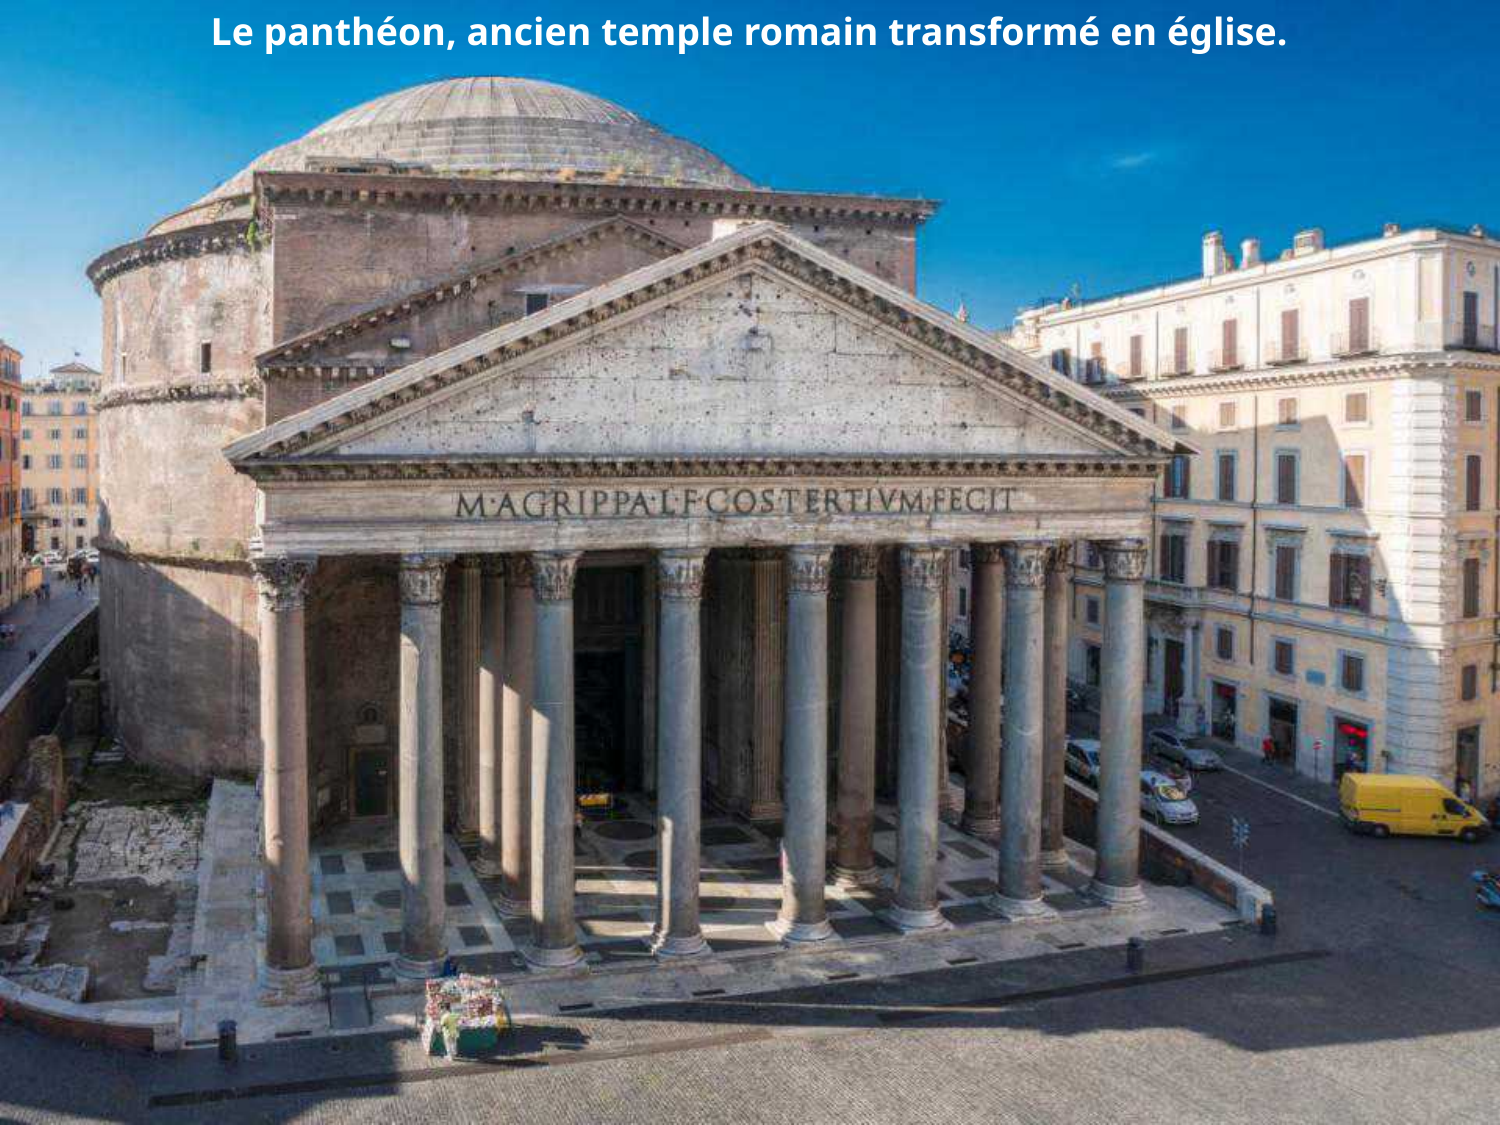

Le panthéon, ancien temple romain transformé en église.